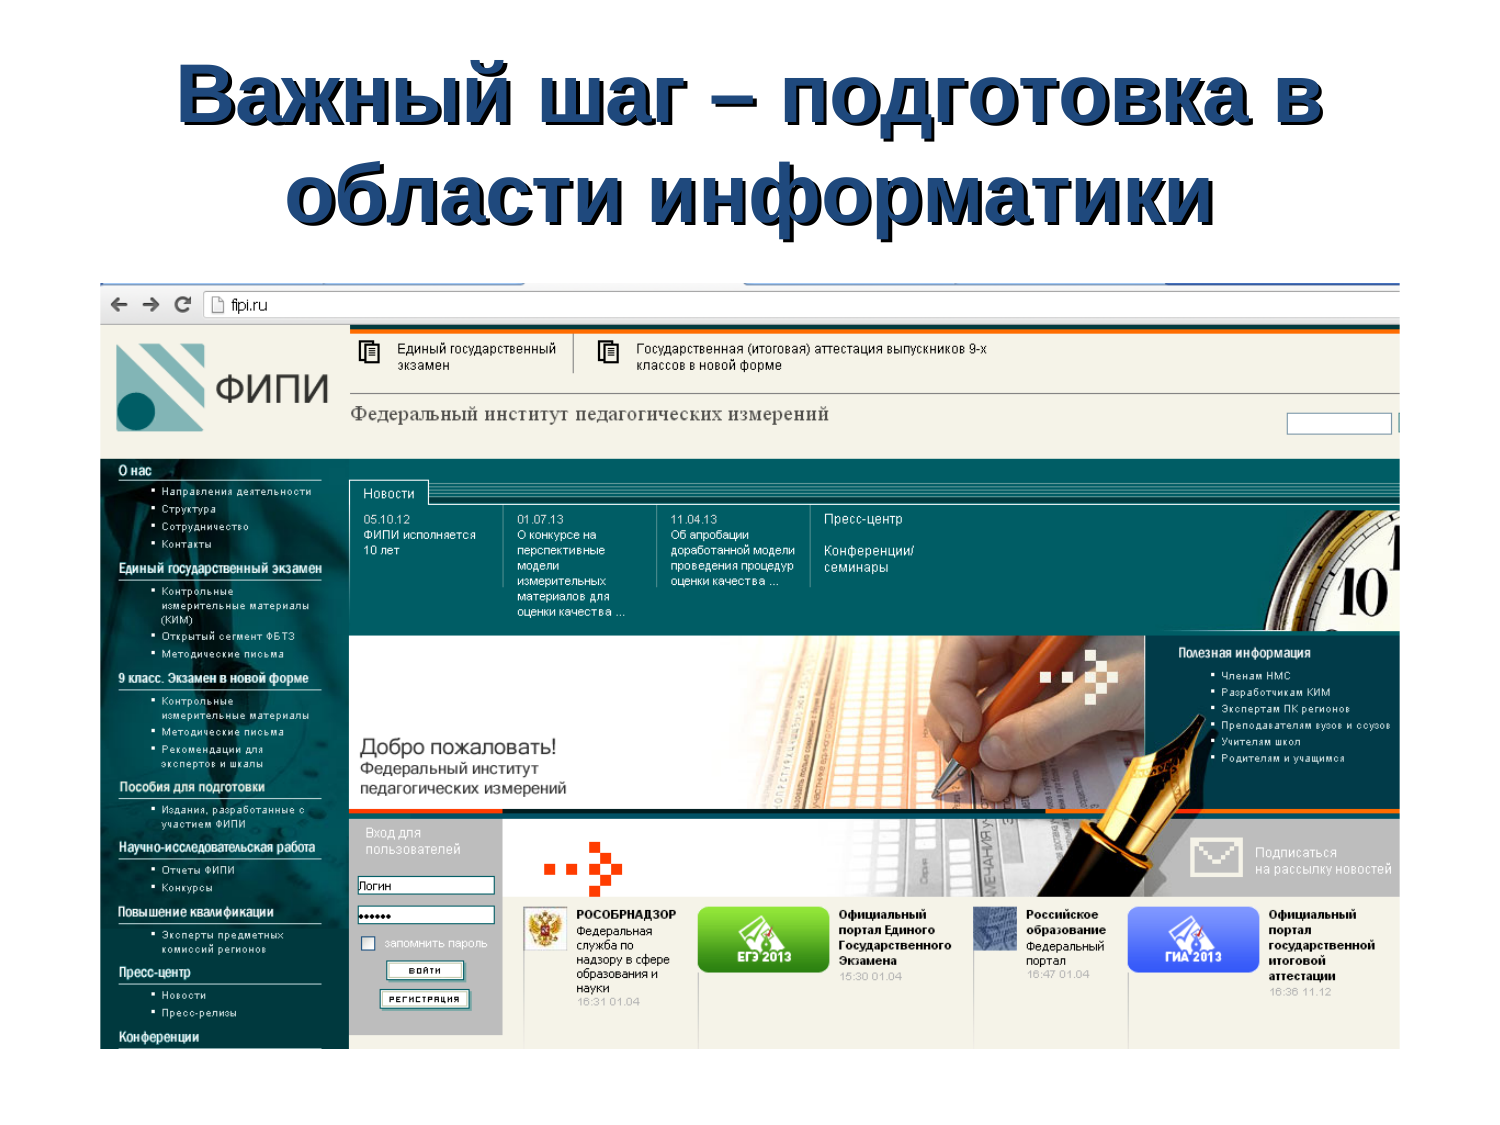

# Важный шаг – подготовка в области информатики